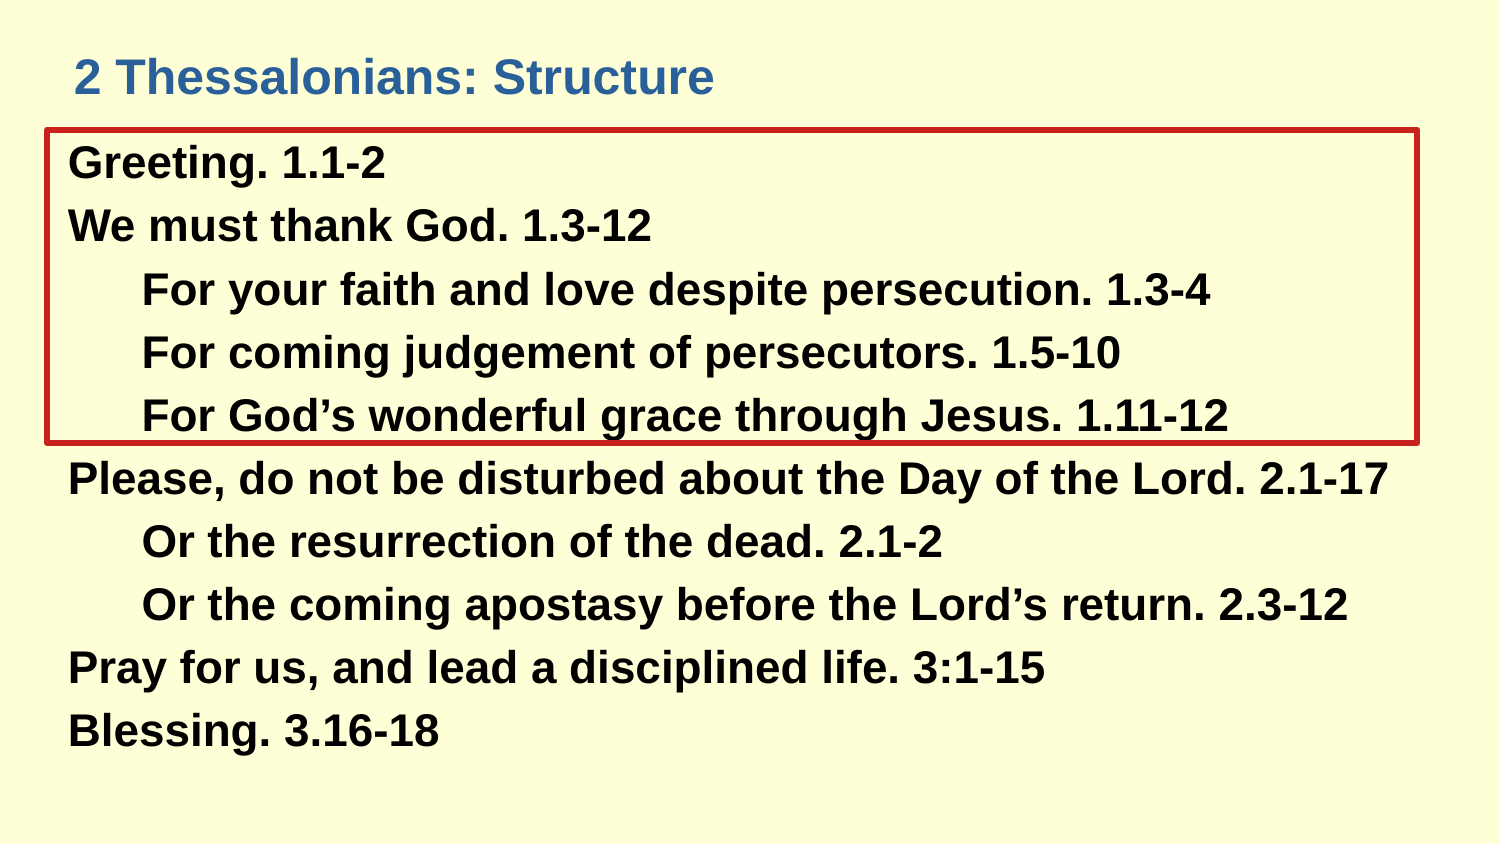

2 Thessalonians: Structure
Greeting. 1.1-2
We must thank God. 1.3-12
	For your faith and love despite persecution. 1.3-4
	For coming judgement of persecutors. 1.5-10
	For God’s wonderful grace through Jesus. 1.11-12
Please, do not be disturbed about the Day of the Lord. 2.1-17
	Or the resurrection of the dead. 2.1-2
	Or the coming apostasy before the Lord’s return. 2.3-12
Pray for us, and lead a disciplined life. 3:1-15
Blessing. 3.16-18